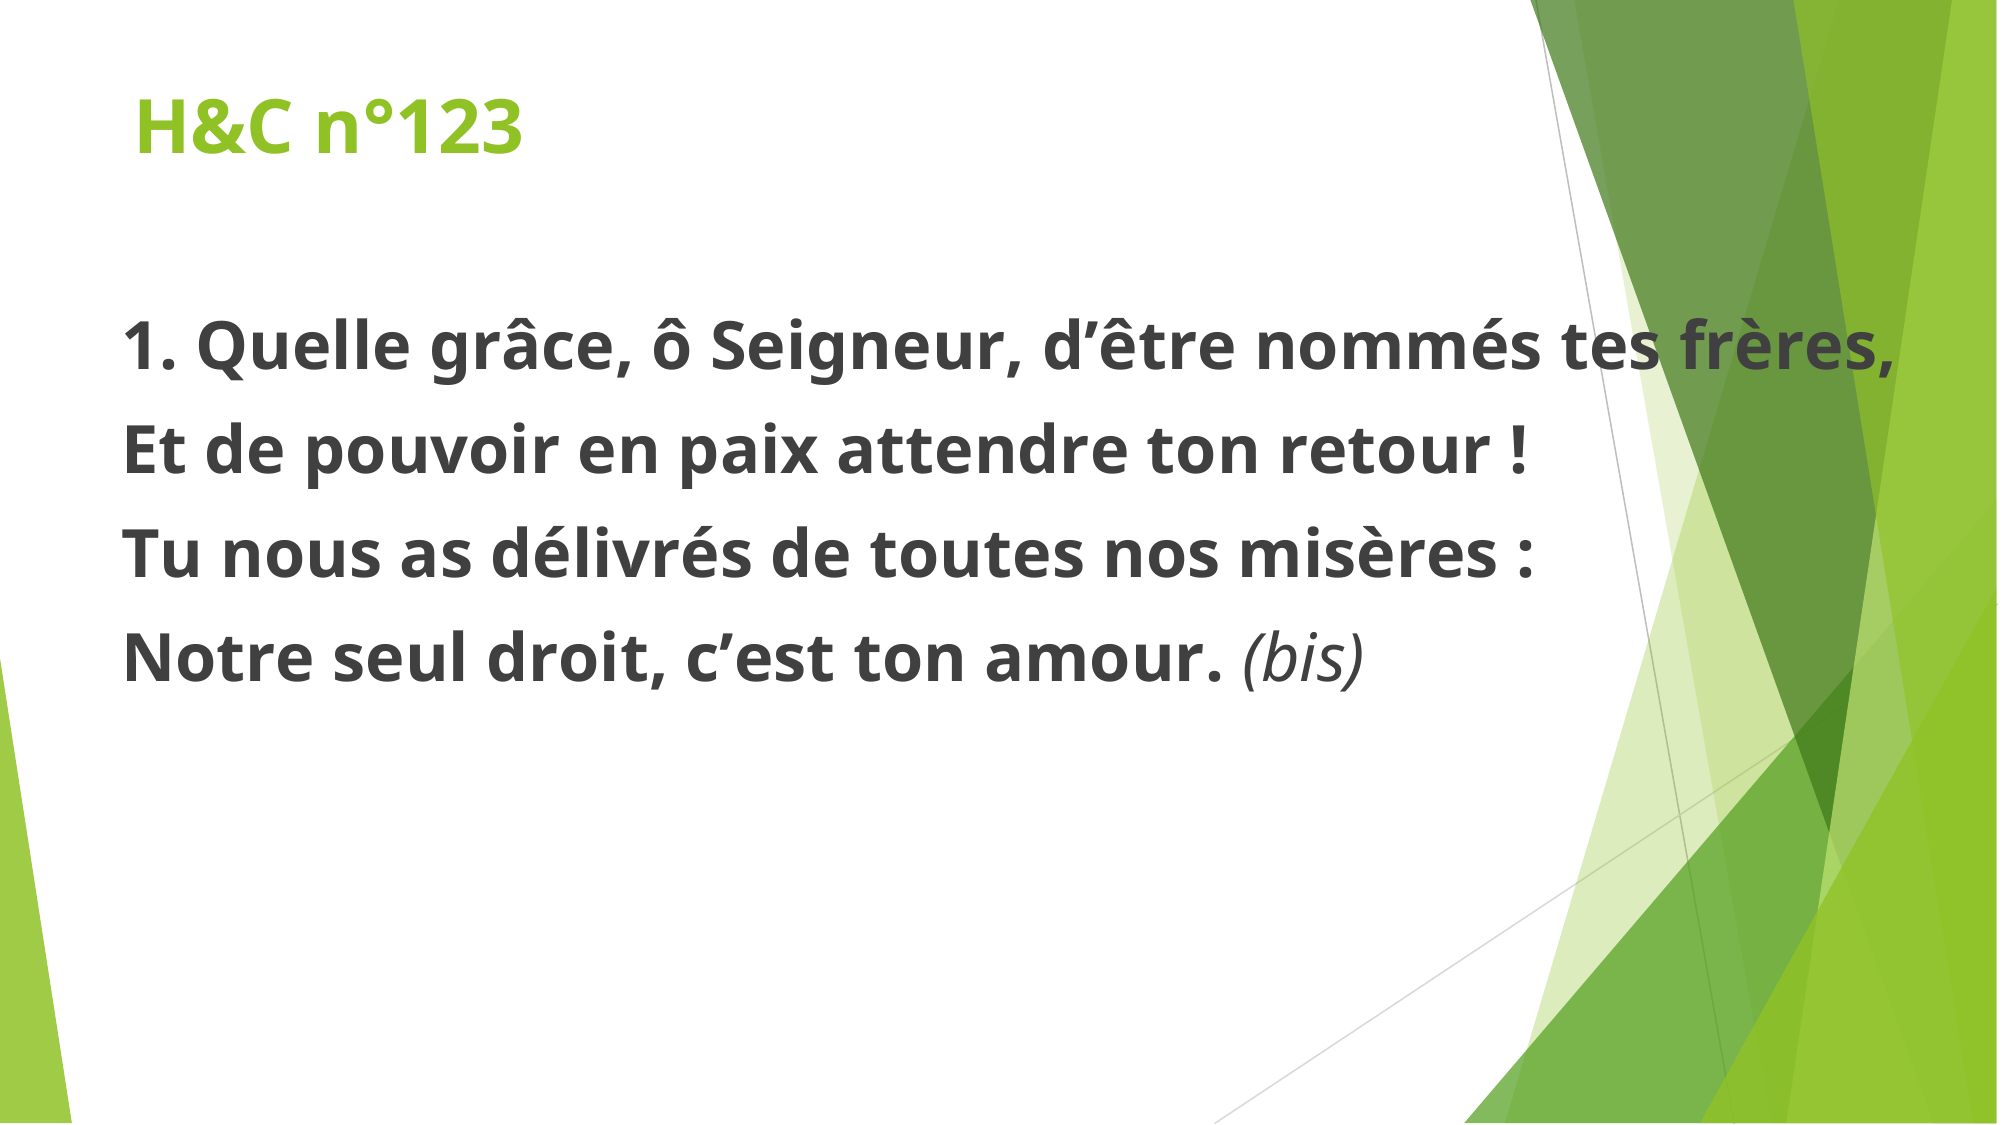

H&C n°123
1. Quelle grâce, ô Seigneur, d’être nommés tes frères,
Et de pouvoir en paix attendre ton retour !
Tu nous as délivrés de toutes nos misères :
Notre seul droit, c’est ton amour. (bis)